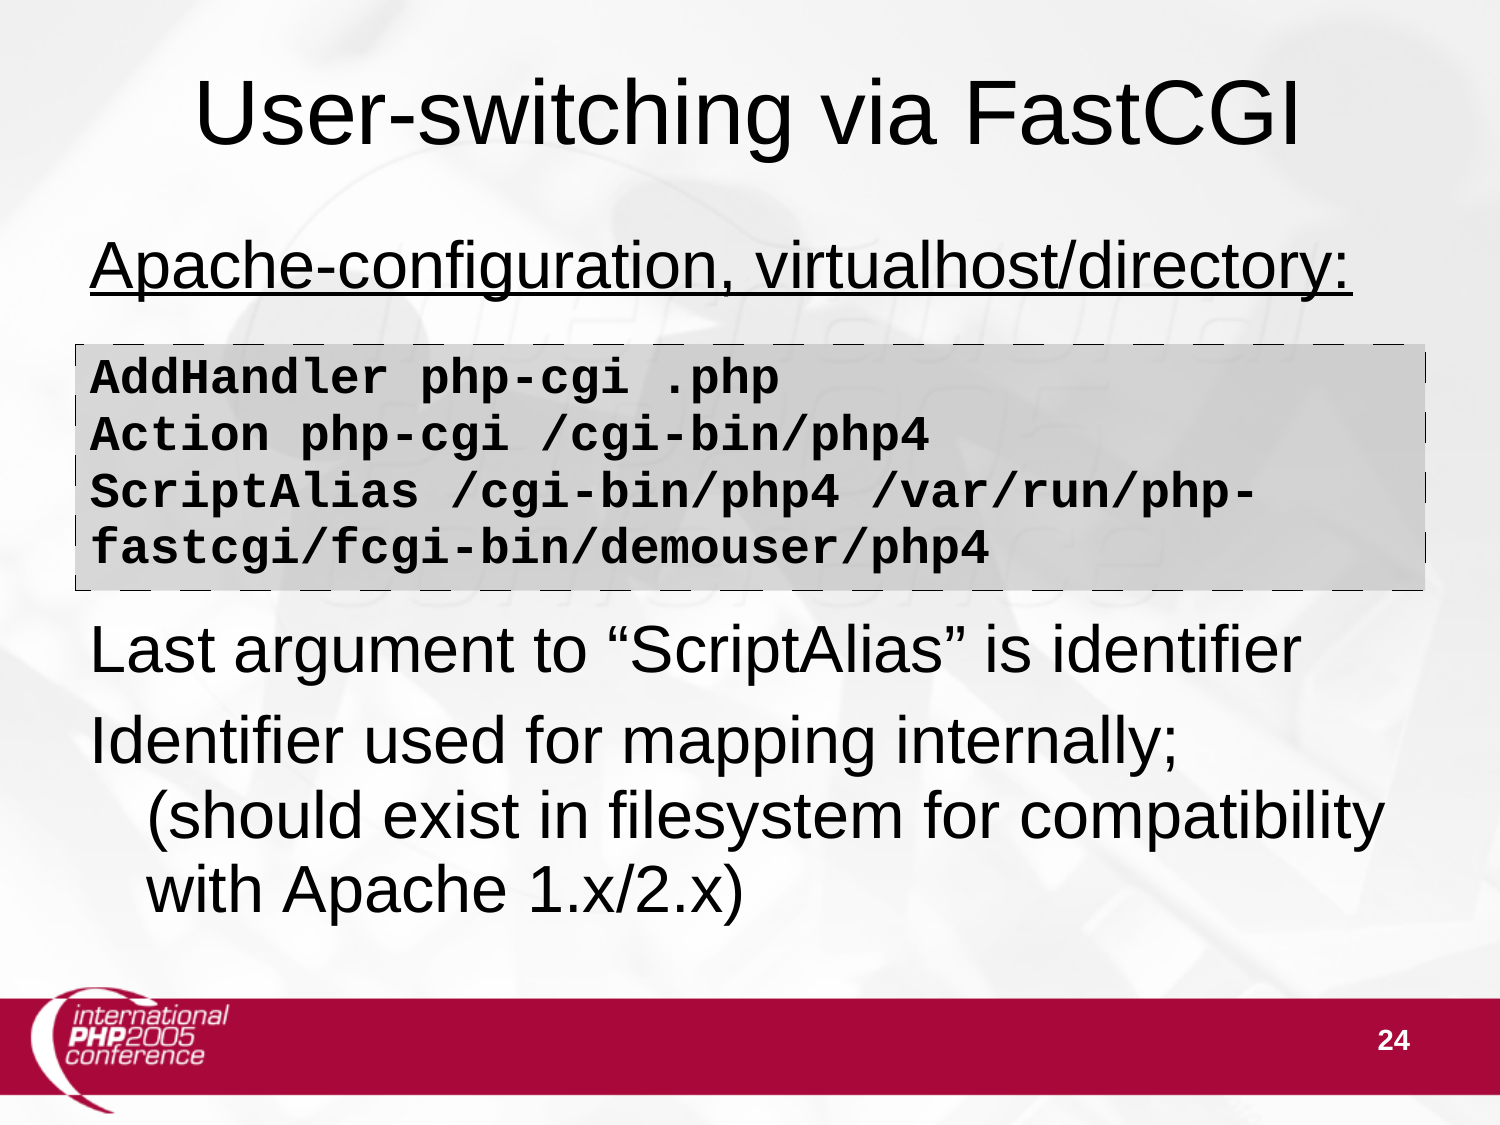

# User-switching via FastCGI
Apache-configuration, virtualhost/directory:
Last argument to “ScriptAlias” is identifier
Identifier used for mapping internally;
(should exist in filesystem for compatibility with Apache 1.x/2.x)
AddHandler php-cgi .php
Action php-cgi /cgi-bin/php4
ScriptAlias /cgi-bin/php4 /var/run/php-fastcgi/fcgi-bin/demouser/php4
24